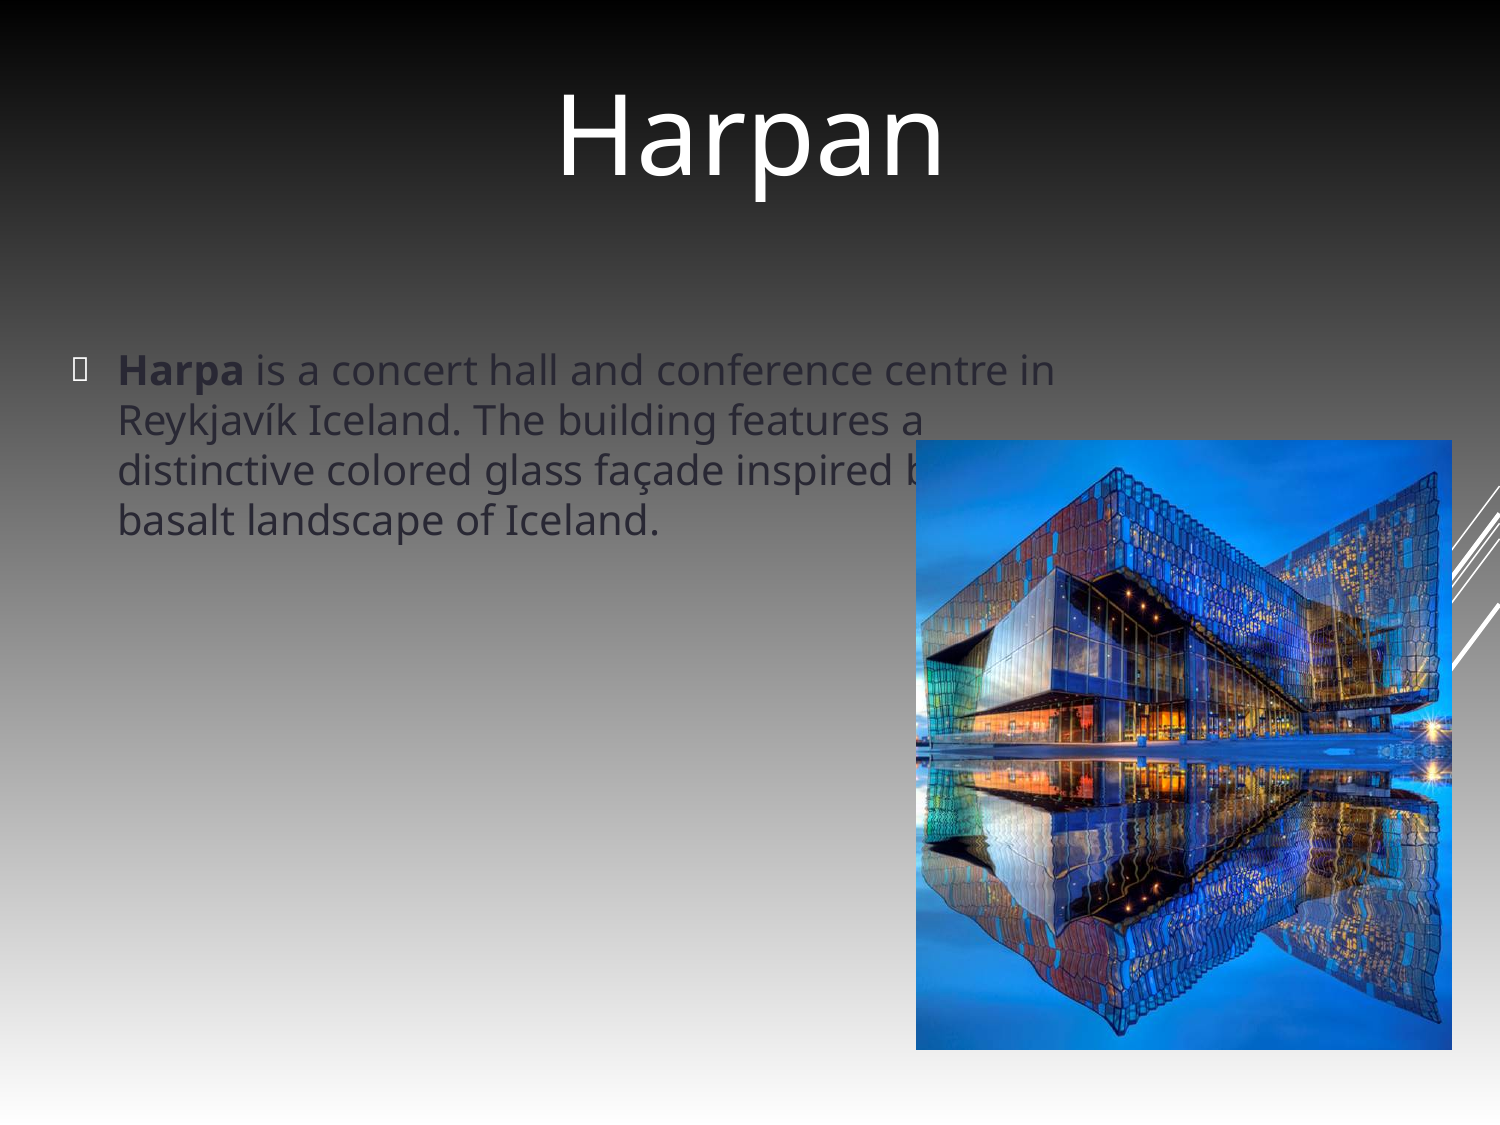

# Harpan
Harpa is a concert hall and conference centre in Reykjavík Iceland. The building features a distinctive colored glass façade inspired by the basalt landscape of Iceland.